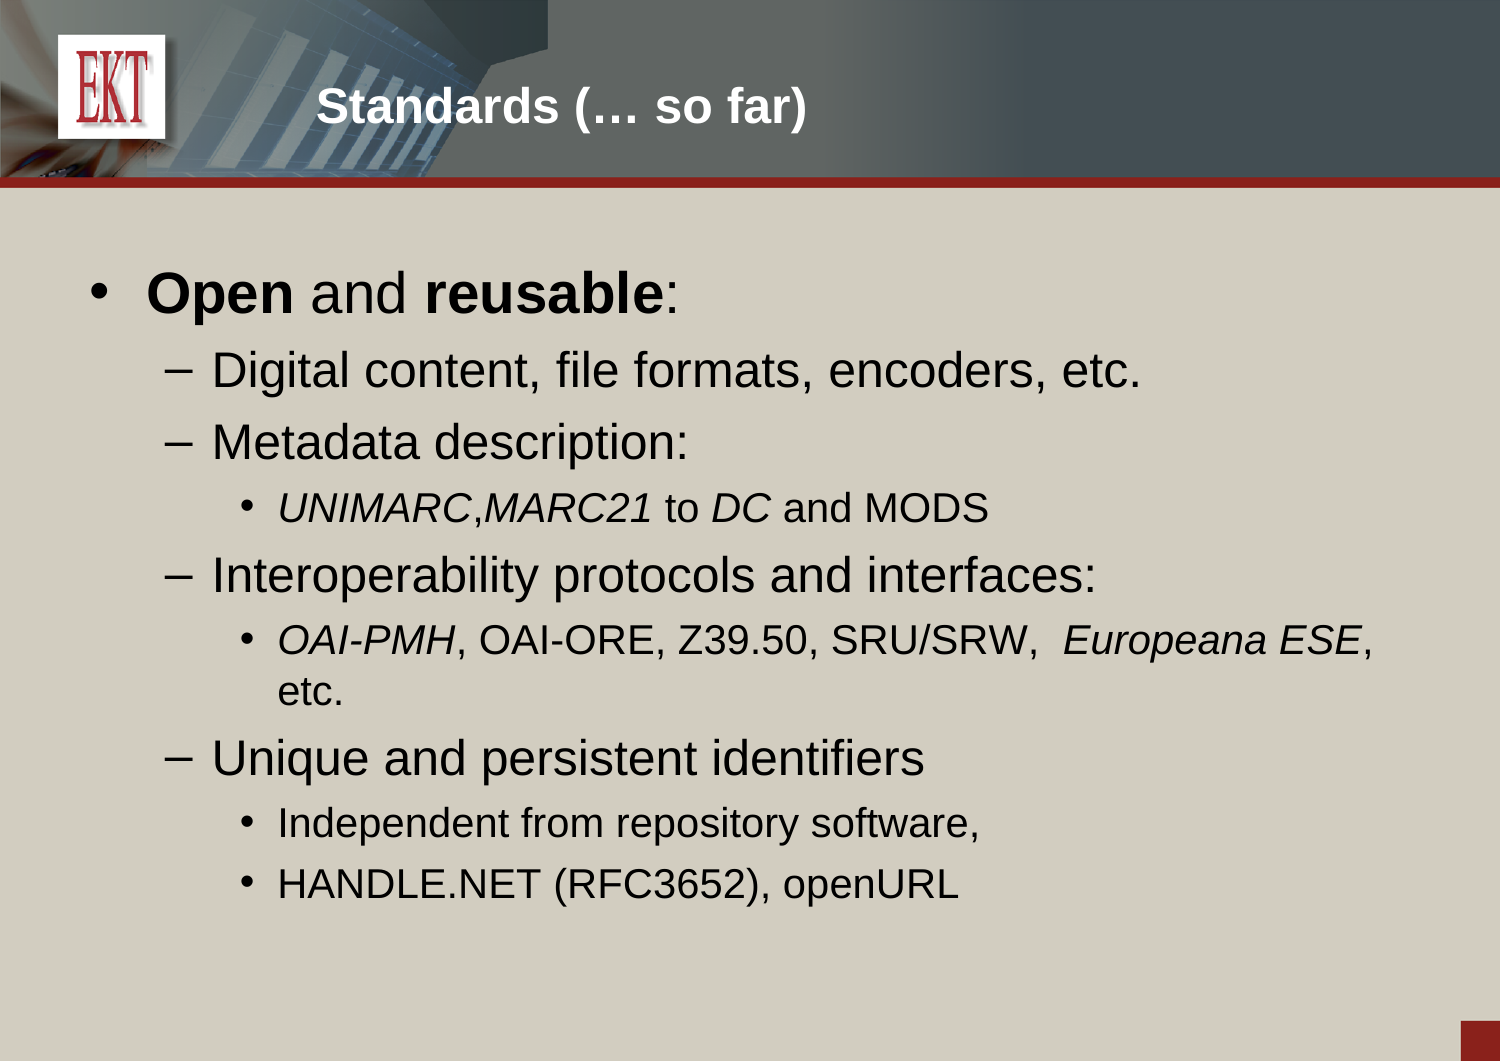

# Standards (… so far)
Open and reusable:
Digital content, file formats, encoders, etc.
Metadata description:
UNIMARC,MARC21 to DC and MODS
Interoperability protocols and interfaces:
OAI-PMH, OAI-ORE, Z39.50, SRU/SRW, Europeana ESE, etc.
Unique and persistent identifiers
Independent from repository software,
HANDLE.NET (RFC3652), openURL